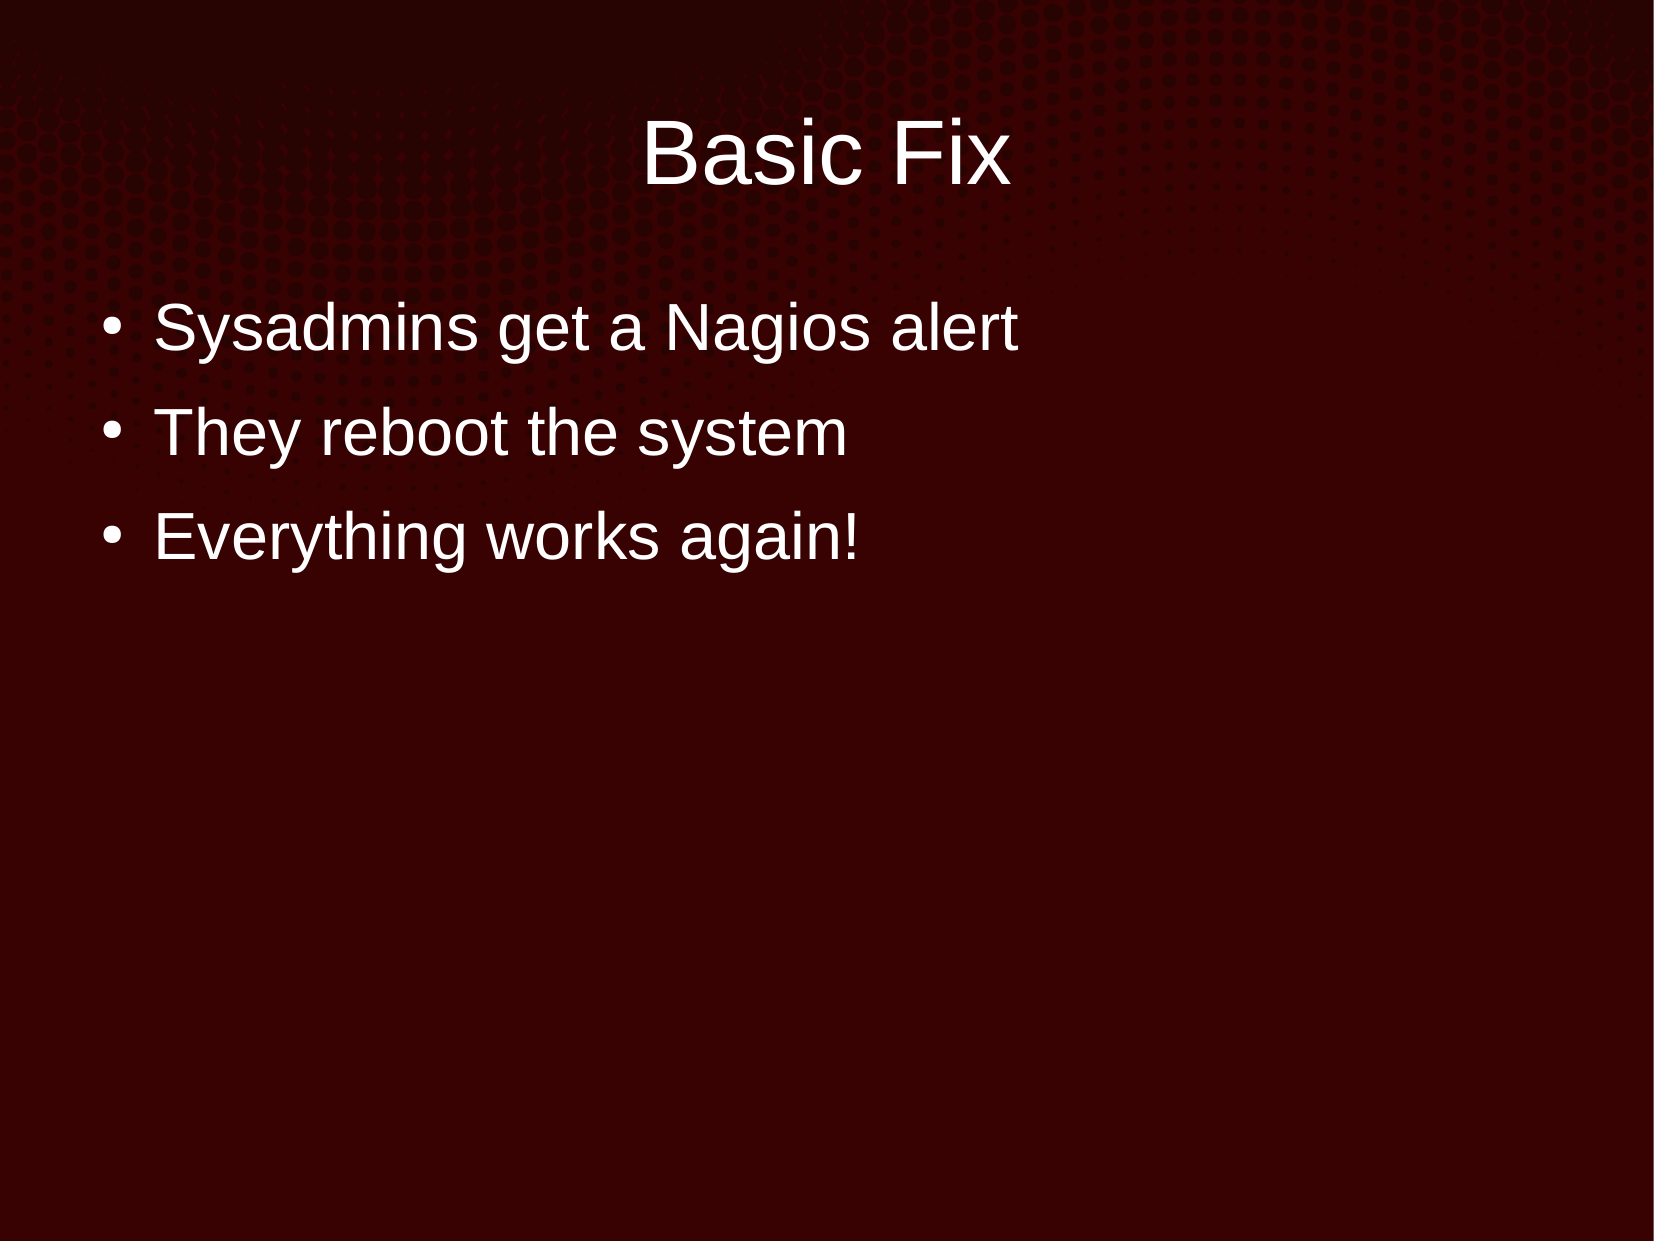

# Basic Fix
Sysadmins get a Nagios alert
They reboot the system
Everything works again!